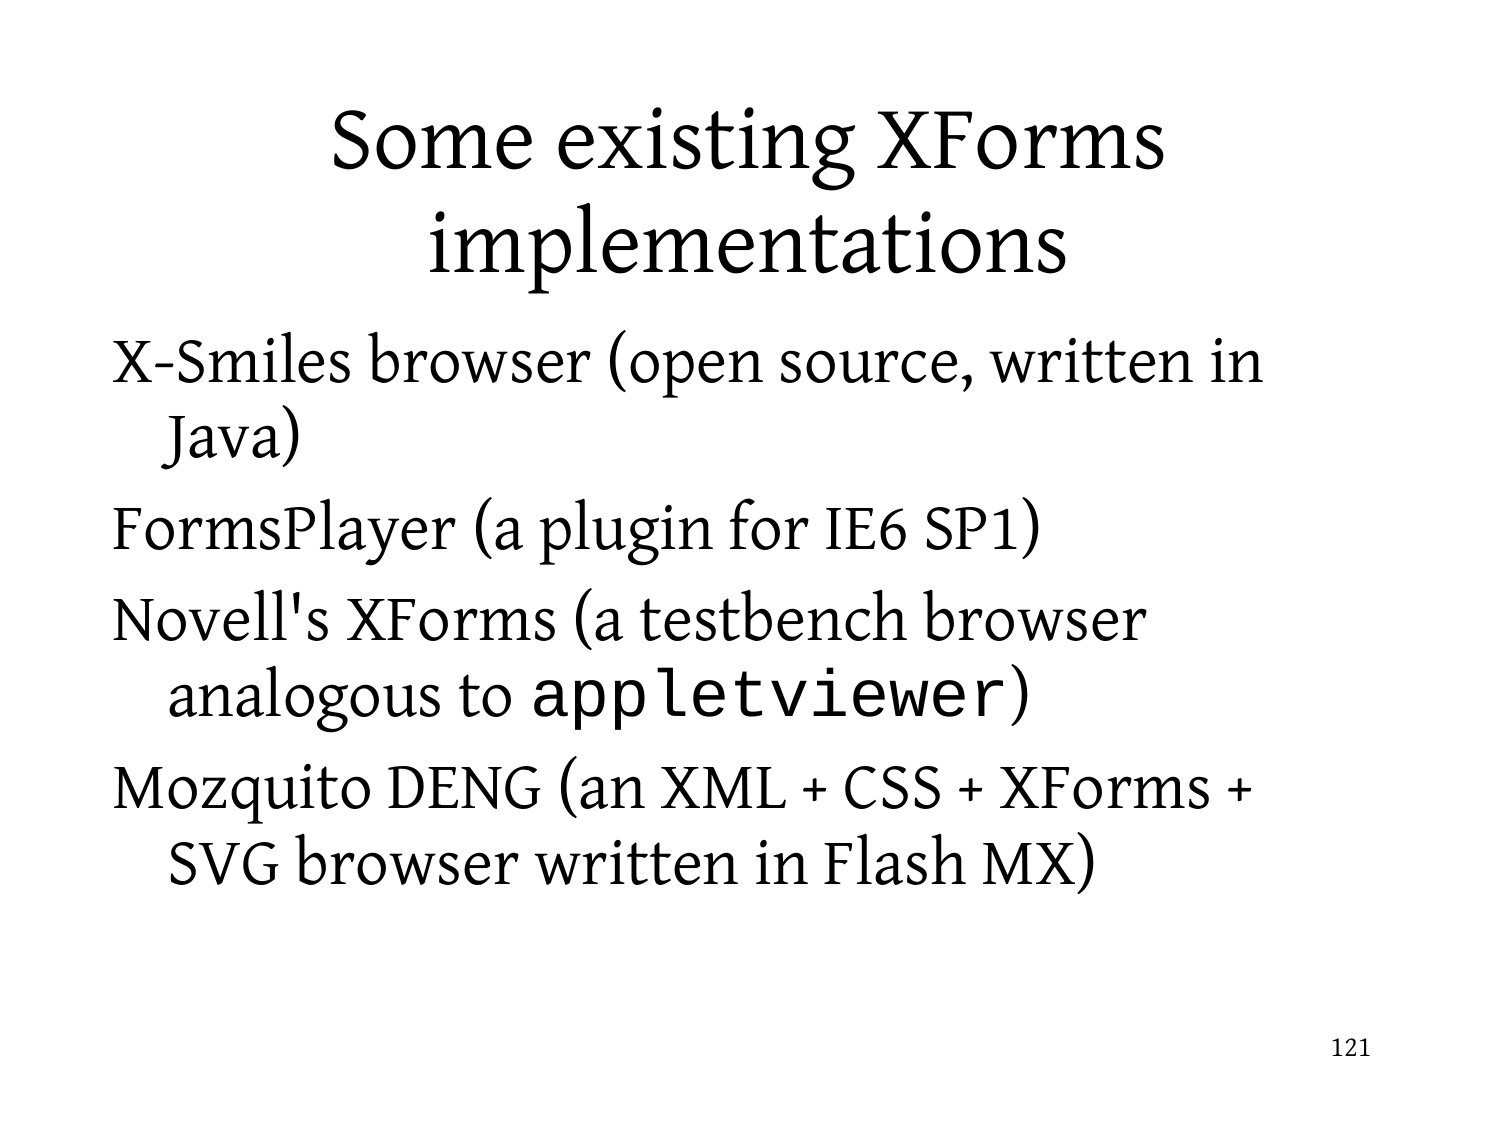

# Some existing XForms implementations
X-Smiles browser (open source, written in Java)
FormsPlayer (a plugin for IE6 SP1)
Novell's XForms (a testbench browser analogous to appletviewer)
Mozquito DENG (an XML + CSS + XForms + SVG browser written in Flash MX)